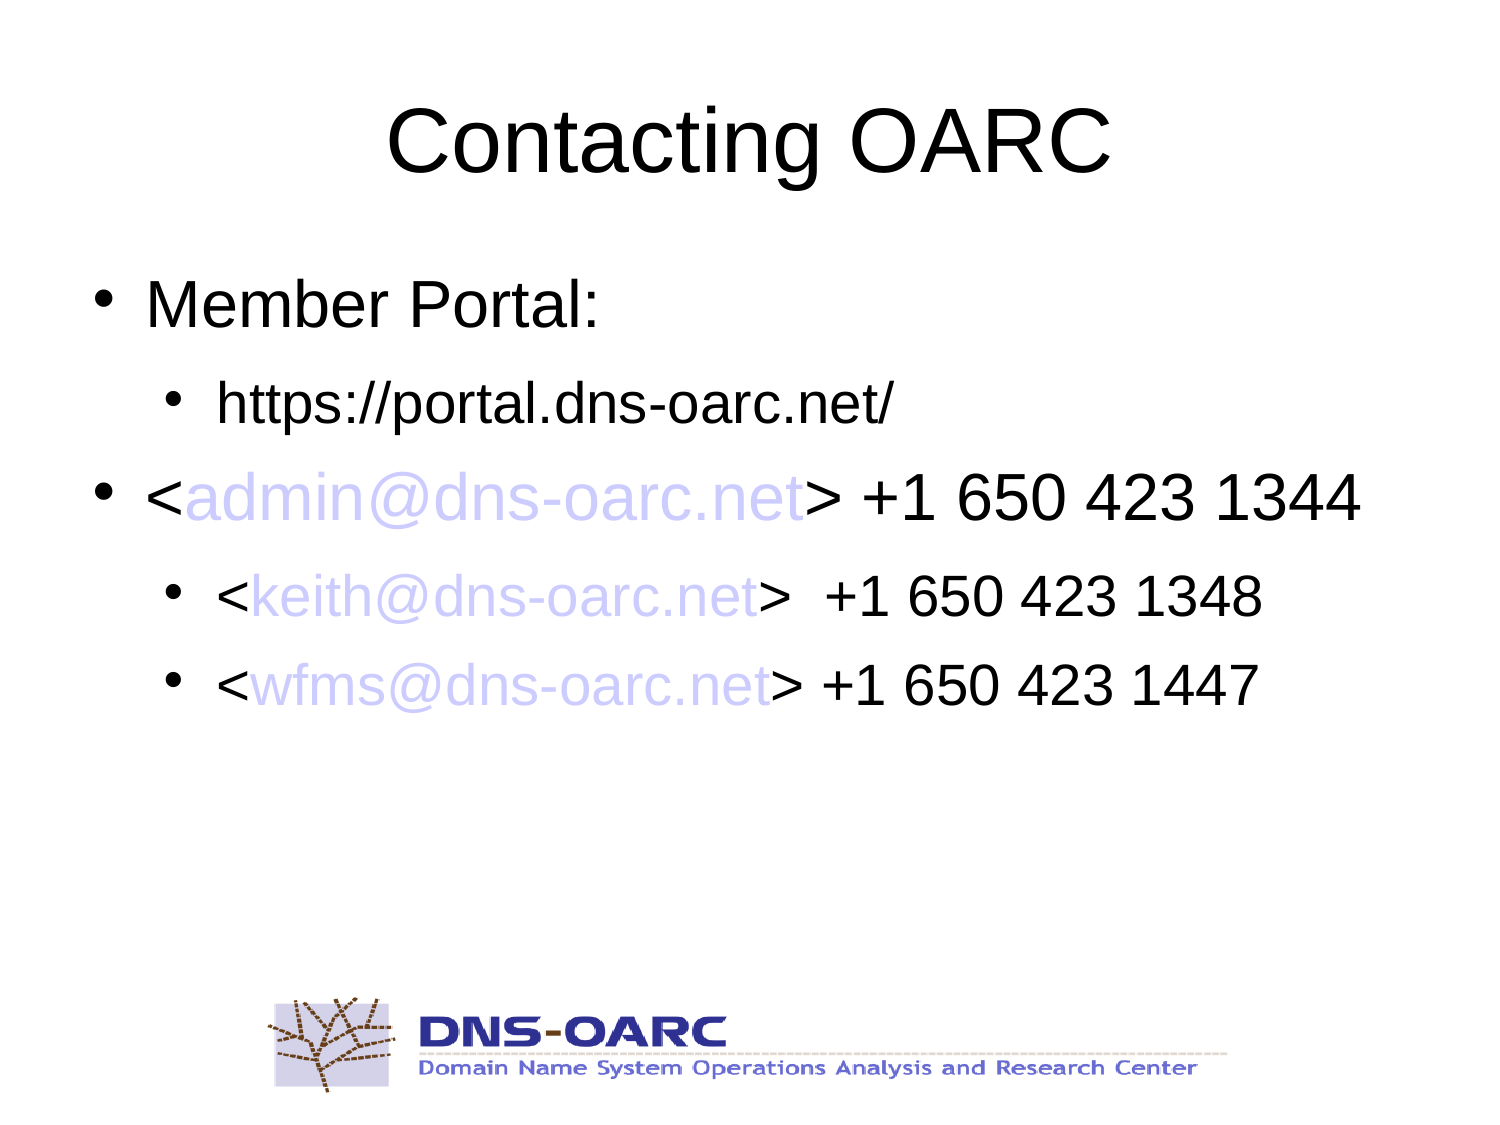

# Contacting OARC
Member Portal:
https://portal.dns-oarc.net/
<admin@dns-oarc.net> +1 650 423 1344
<keith@dns-oarc.net> +1 650 423 1348
<wfms@dns-oarc.net> +1 650 423 1447